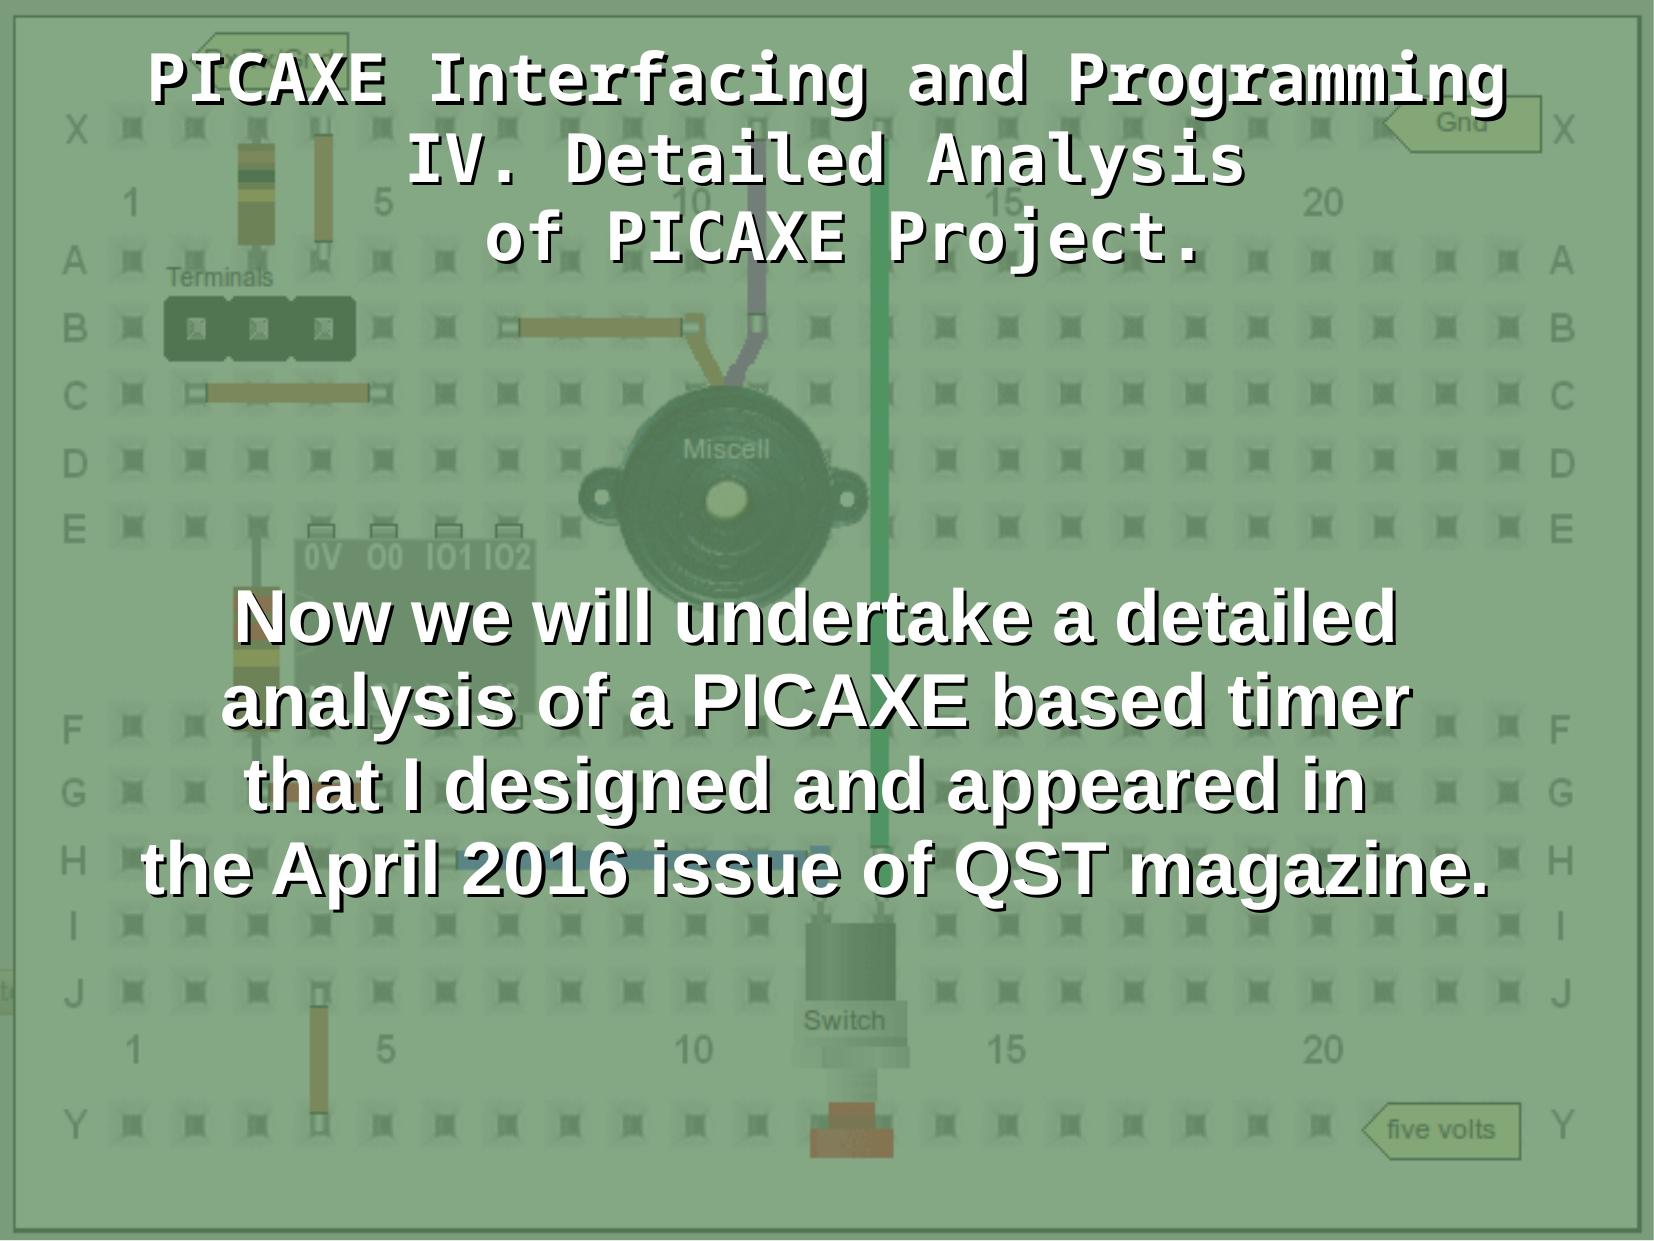

# PICAXE Interfacing and Programming IV. Detailed Analysis of PICAXE Project.
Now we will undertake a detailed
analysis of a PICAXE based timer
that I designed and appeared in
the April 2016 issue of QST magazine.